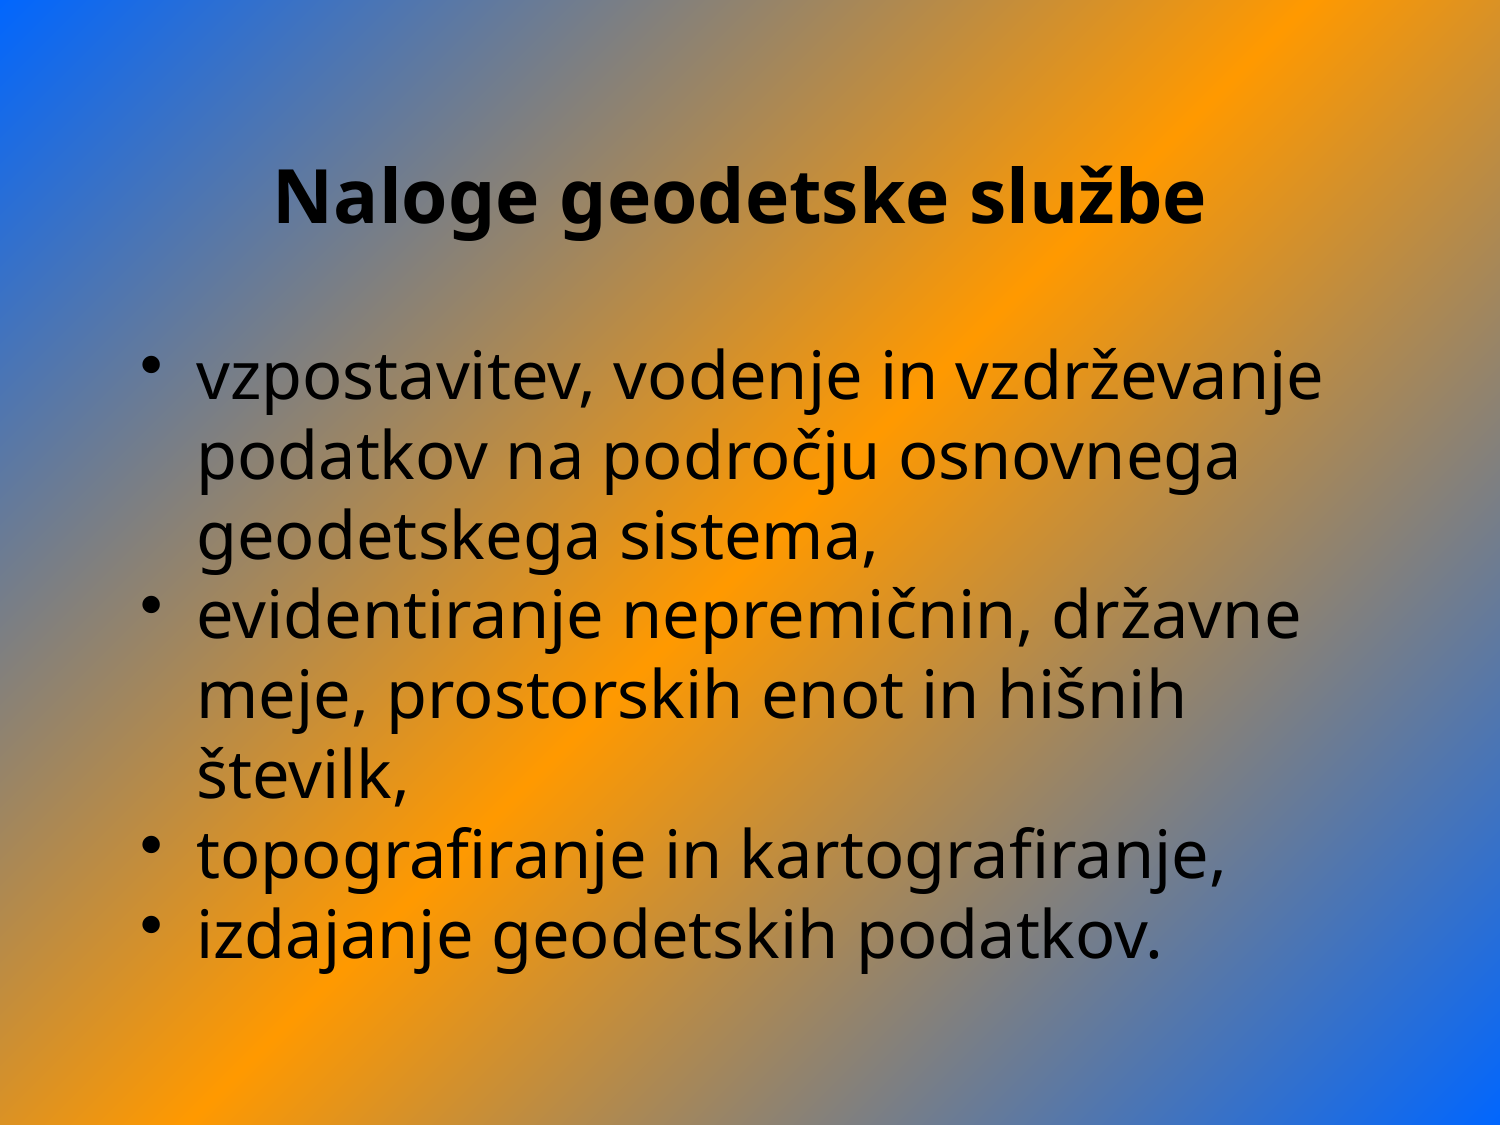

# Naloge geodetske službe
vzpostavitev, vodenje in vzdrževanje podatkov na področju osnovnega geodetskega sistema,
evidentiranje nepremičnin, državne meje, prostorskih enot in hišnih številk,
topografiranje in kartografiranje,
izdajanje geodetskih podatkov.